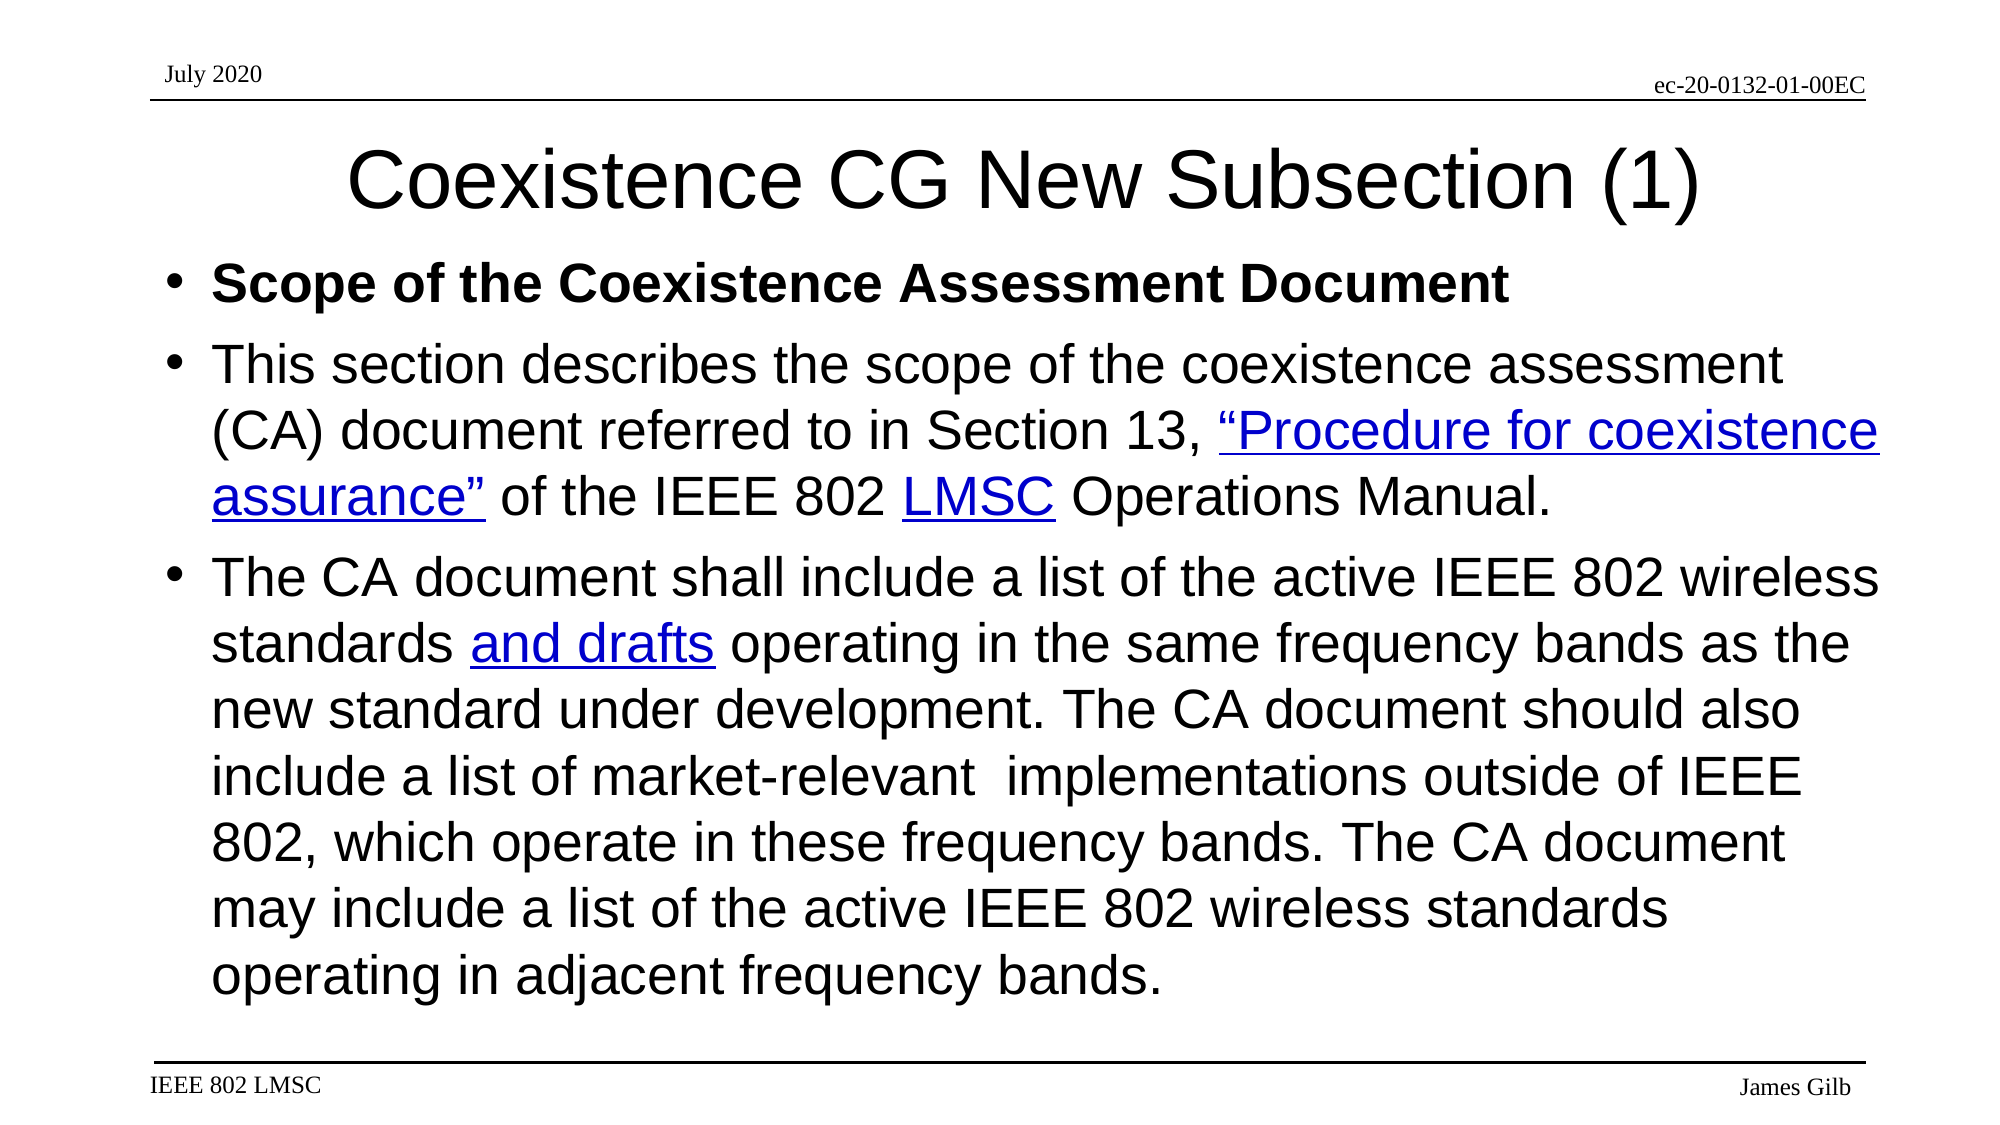

# Coexistence CG New Subsection (1)
Scope of the Coexistence Assessment Document
This section describes the scope of the coexistence assessment (CA) document referred to in Section 13, “Procedure for coexistence assurance” of the IEEE 802 LMSC Operations Manual.
The CA document shall include a list of the active IEEE 802 wireless standards and drafts operating in the same frequency bands as the new standard under development. The CA document should also include a list of market-relevant implementations outside of IEEE 802, which operate in these frequency bands. The CA document may include a list of the active IEEE 802 wireless standards operating in adjacent frequency bands.